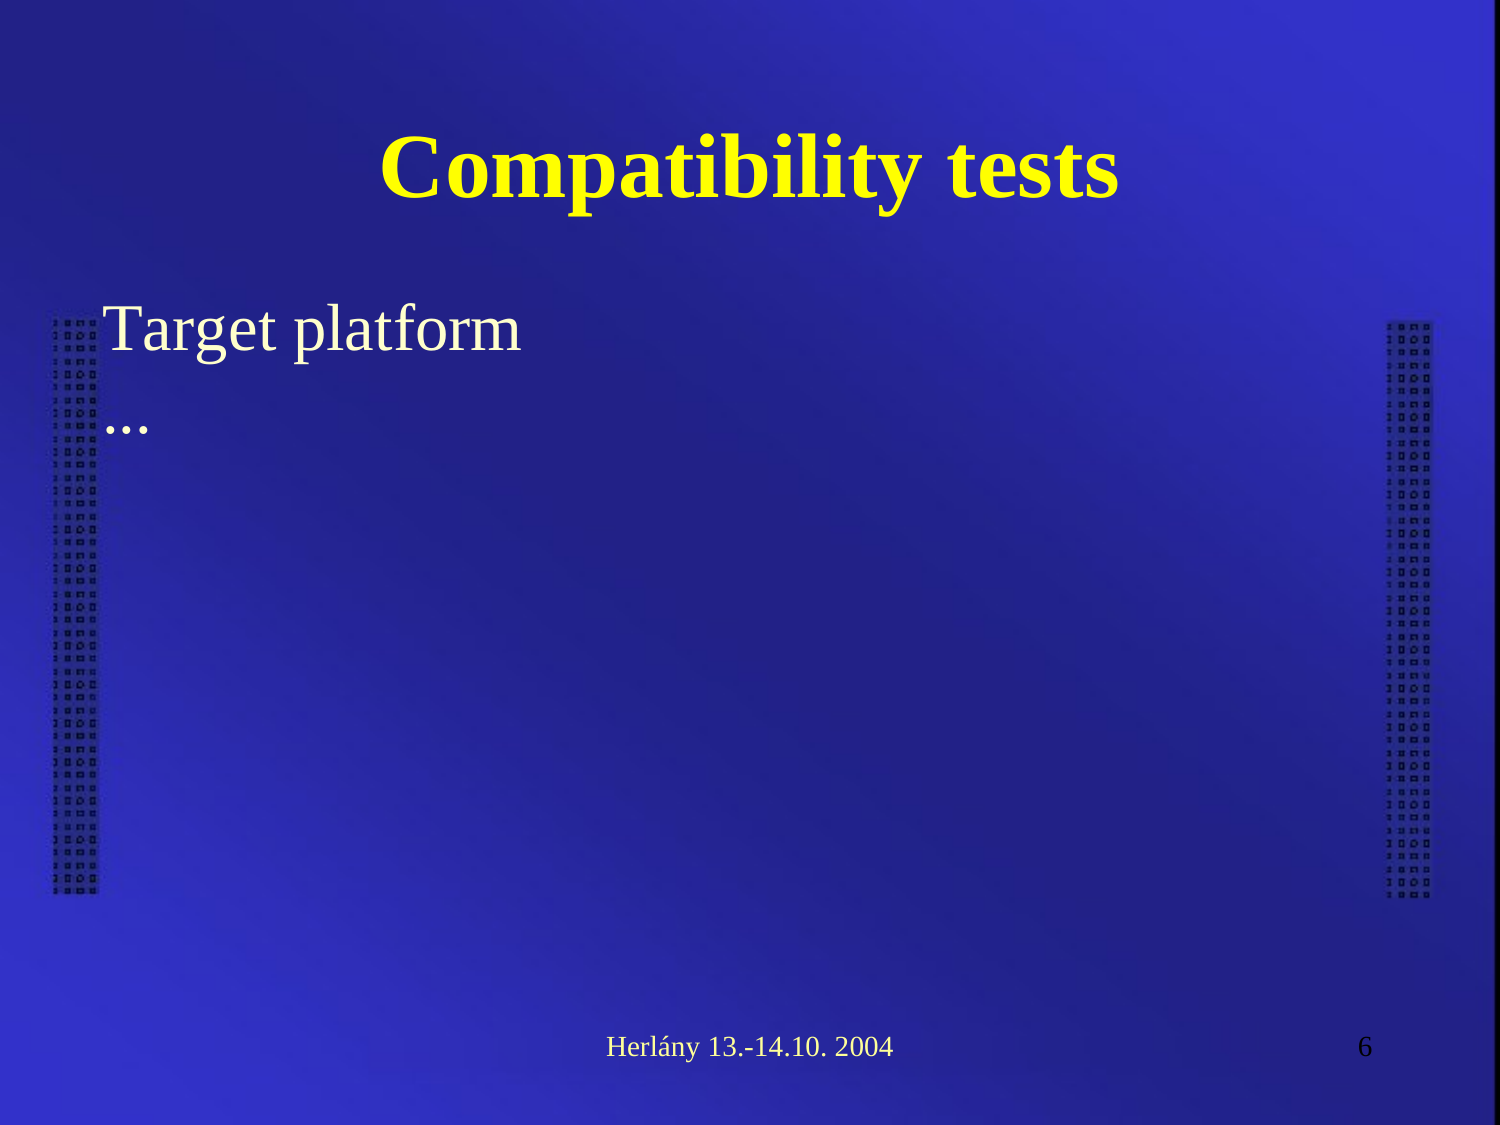

# Compatibility tests
Target platform
...
Herlány 13.-14.10. 2004